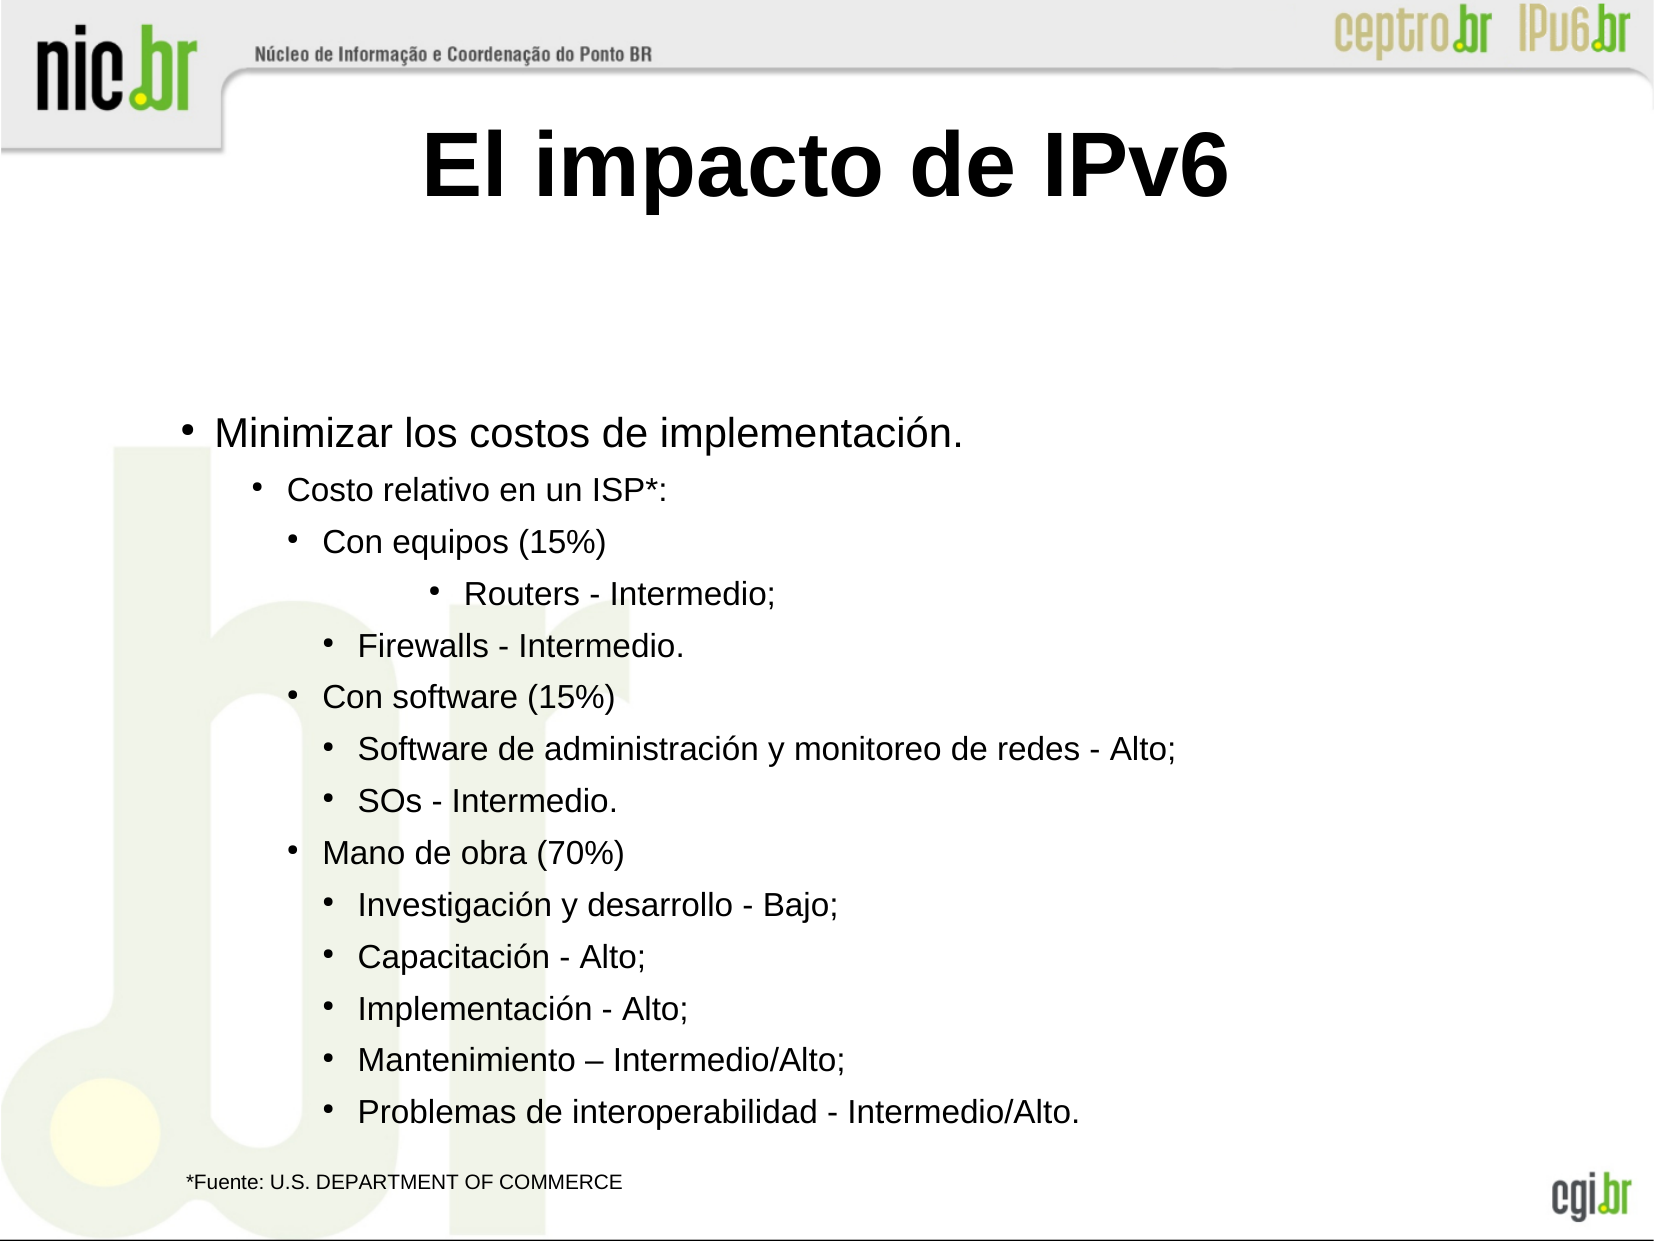

El impacto de IPv6
Minimizar los costos de implementación.
Costo relativo en un ISP*:
Con equipos (15%)‏
Routers - Intermedio;
Firewalls - Intermedio.
Con software (15%)‏
Software de administración y monitoreo de redes - Alto;
SOs - Intermedio.
Mano de obra (70%)‏
Investigación y desarrollo - Bajo;
Capacitación - Alto;
Implementación - Alto;
Mantenimiento – Intermedio/Alto;
Problemas de interoperabilidad - Intermedio/Alto.
*Fuente: U.S. DEPARTMENT OF COMMERCE